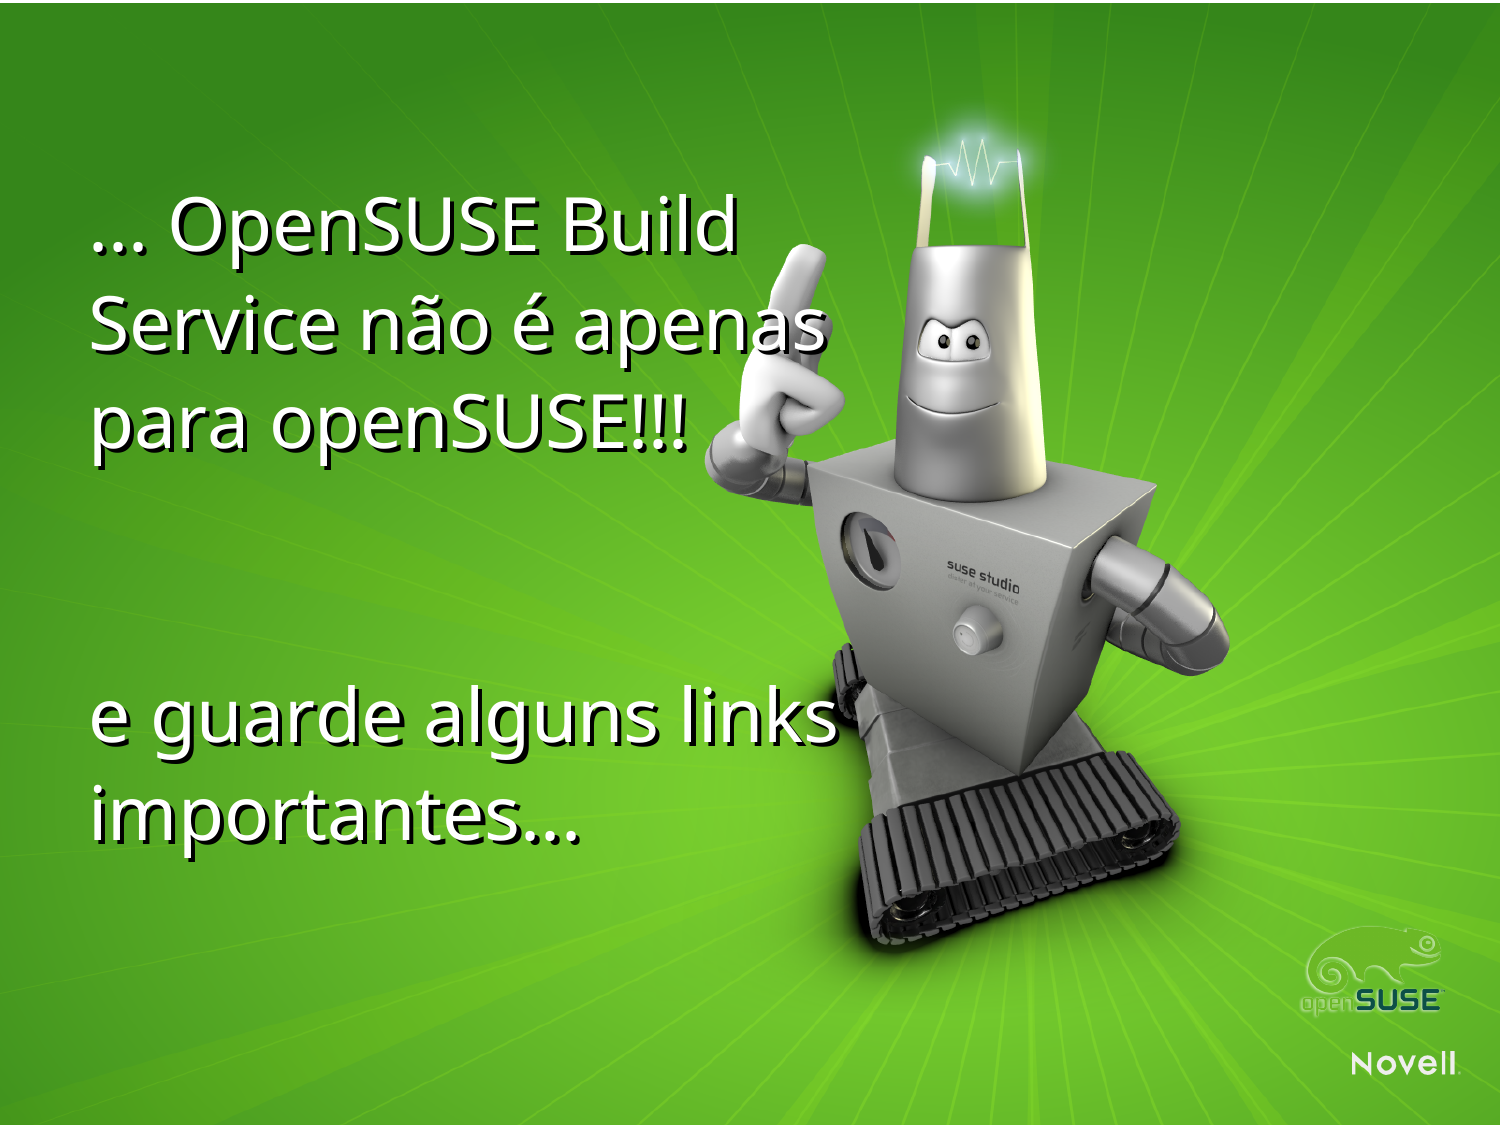

# ... OpenSUSE Build Service não é apenas para openSUSE!!! e guarde alguns links importantes...